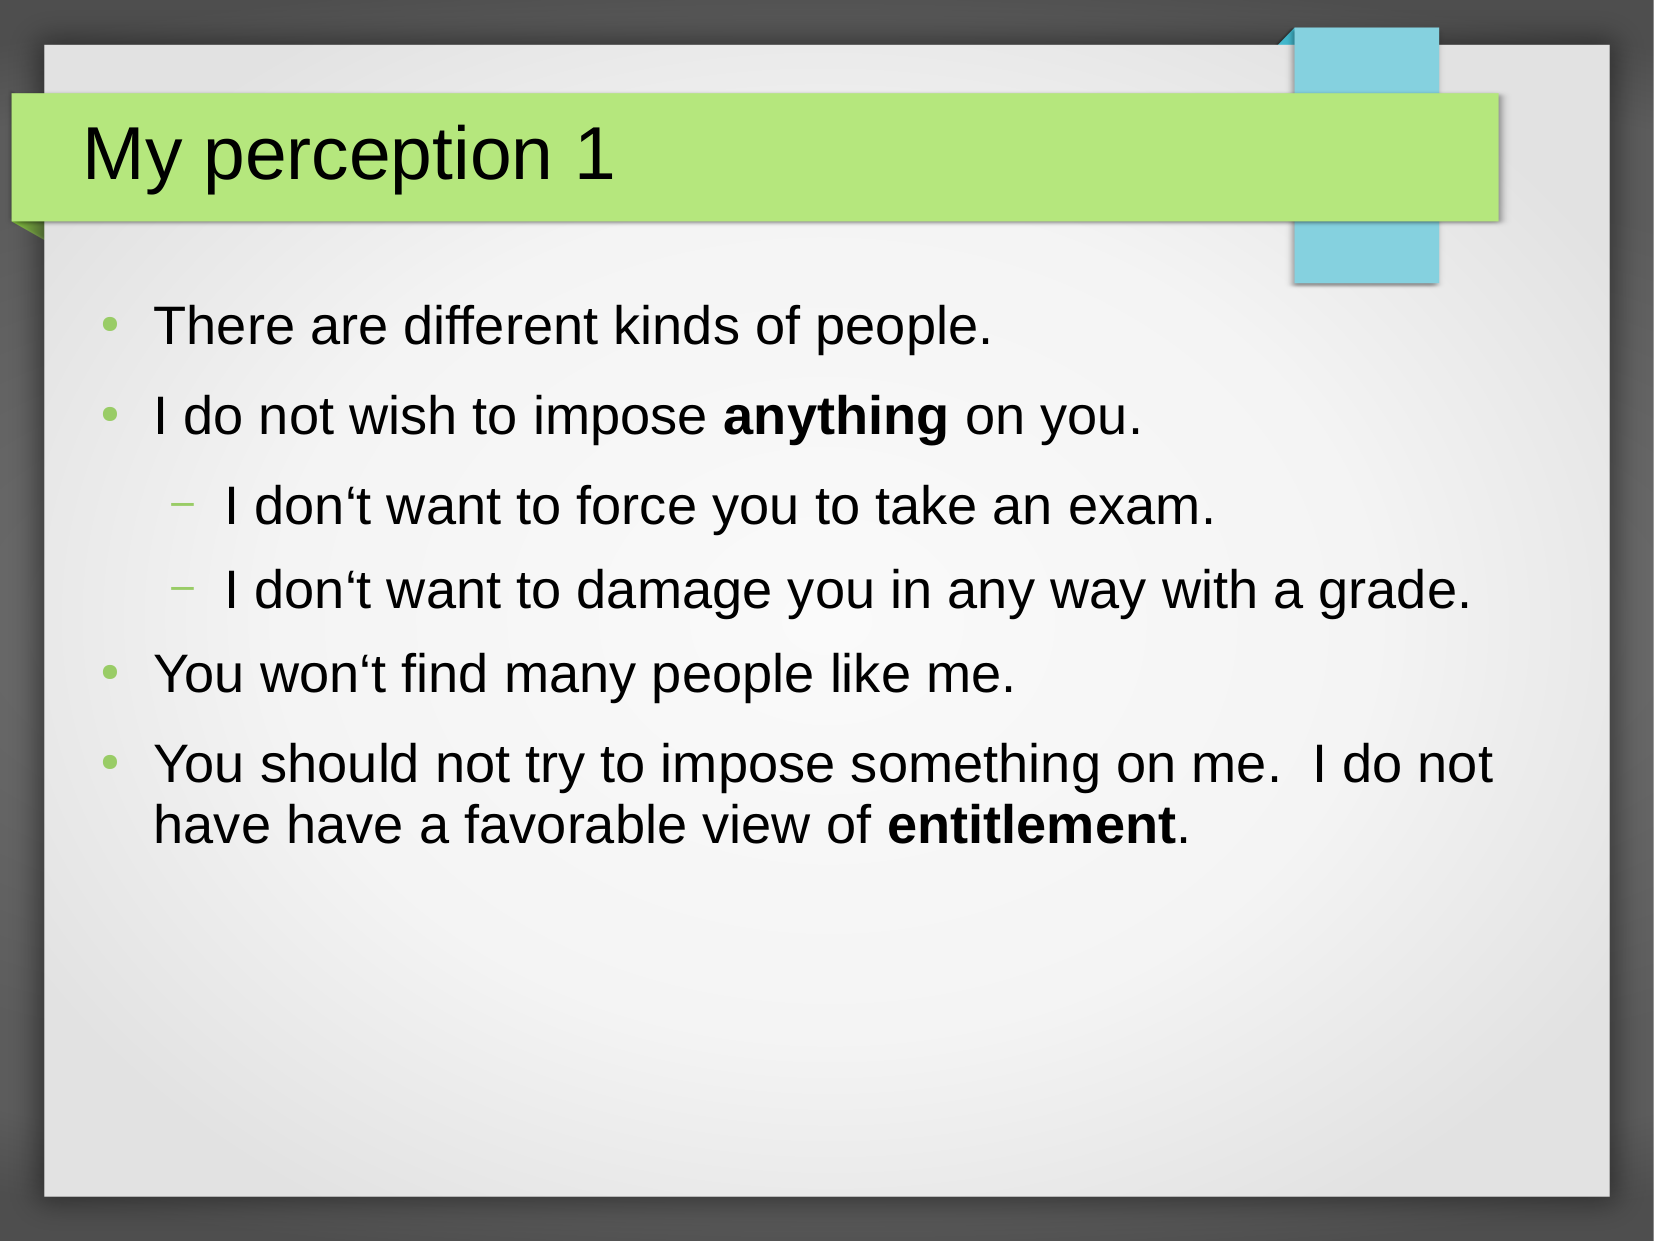

# My perception 1
There are different kinds of people.
I do not wish to impose anything on you.
I don‘t want to force you to take an exam.
I don‘t want to damage you in any way with a grade.
You won‘t find many people like me.
You should not try to impose something on me. I do not have have a favorable view of entitlement.